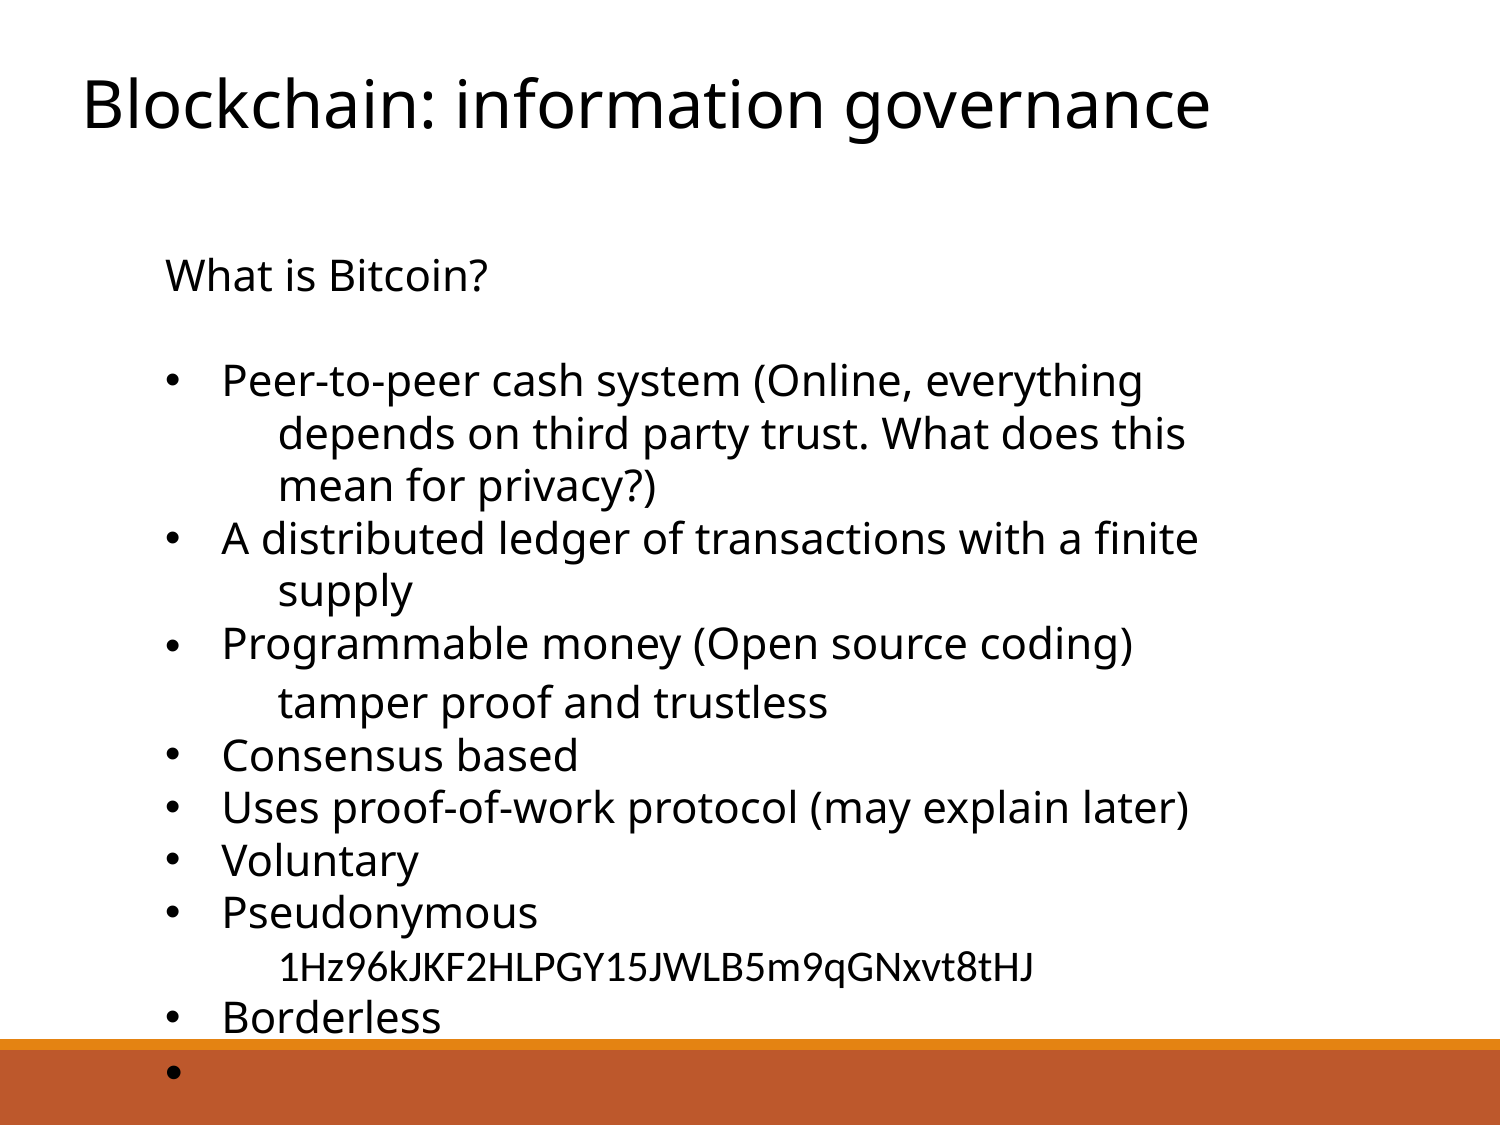

Blockchain: information governance
What is Bitcoin?
Peer-to-peer cash system (Online, everything depends on third party trust. What does this mean for privacy?)
A distributed ledger of transactions with a finite supply
Programmable money (Open source coding) tamper proof and trustless
Consensus based
Uses proof-of-work protocol (may explain later)
Voluntary
Pseudonymous 1Hz96kJKF2HLPGY15JWLB5m9qGNxvt8tHJ
Borderless